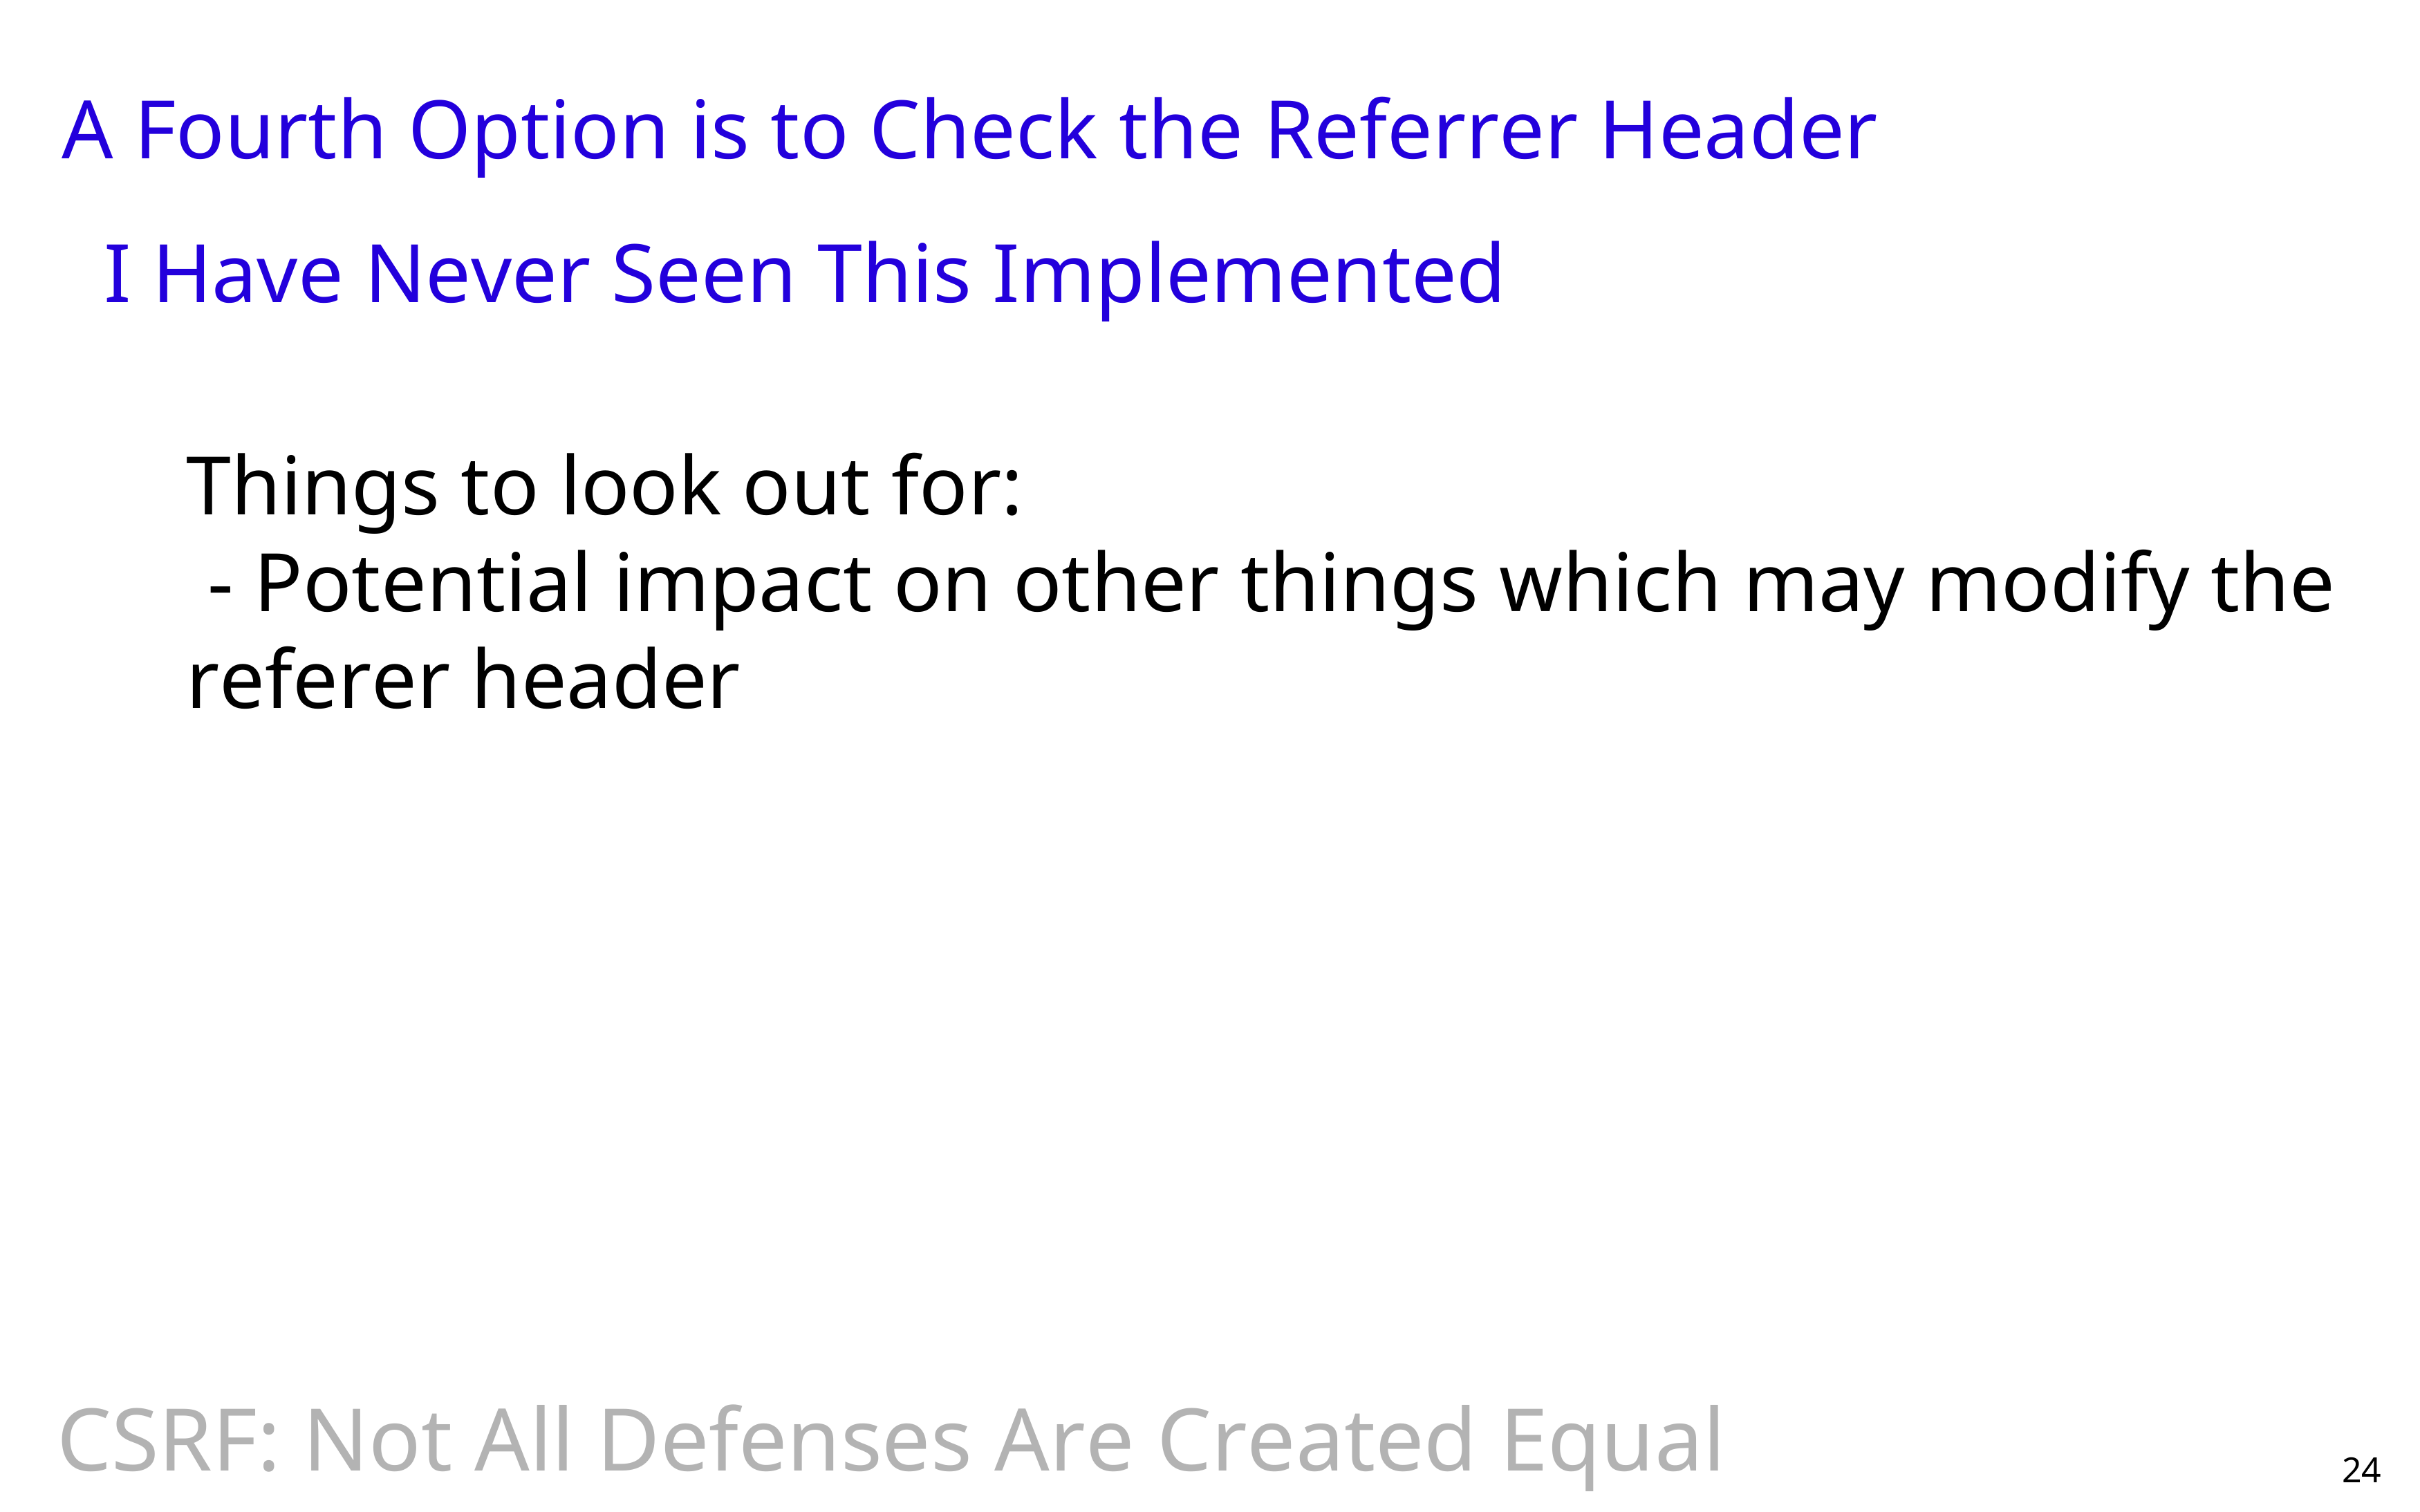

A Fourth Option is to Check the Referrer Header
 I Have Never Seen This Implemented
Things to look out for:
 - Potential impact on other things which may modify the referer header